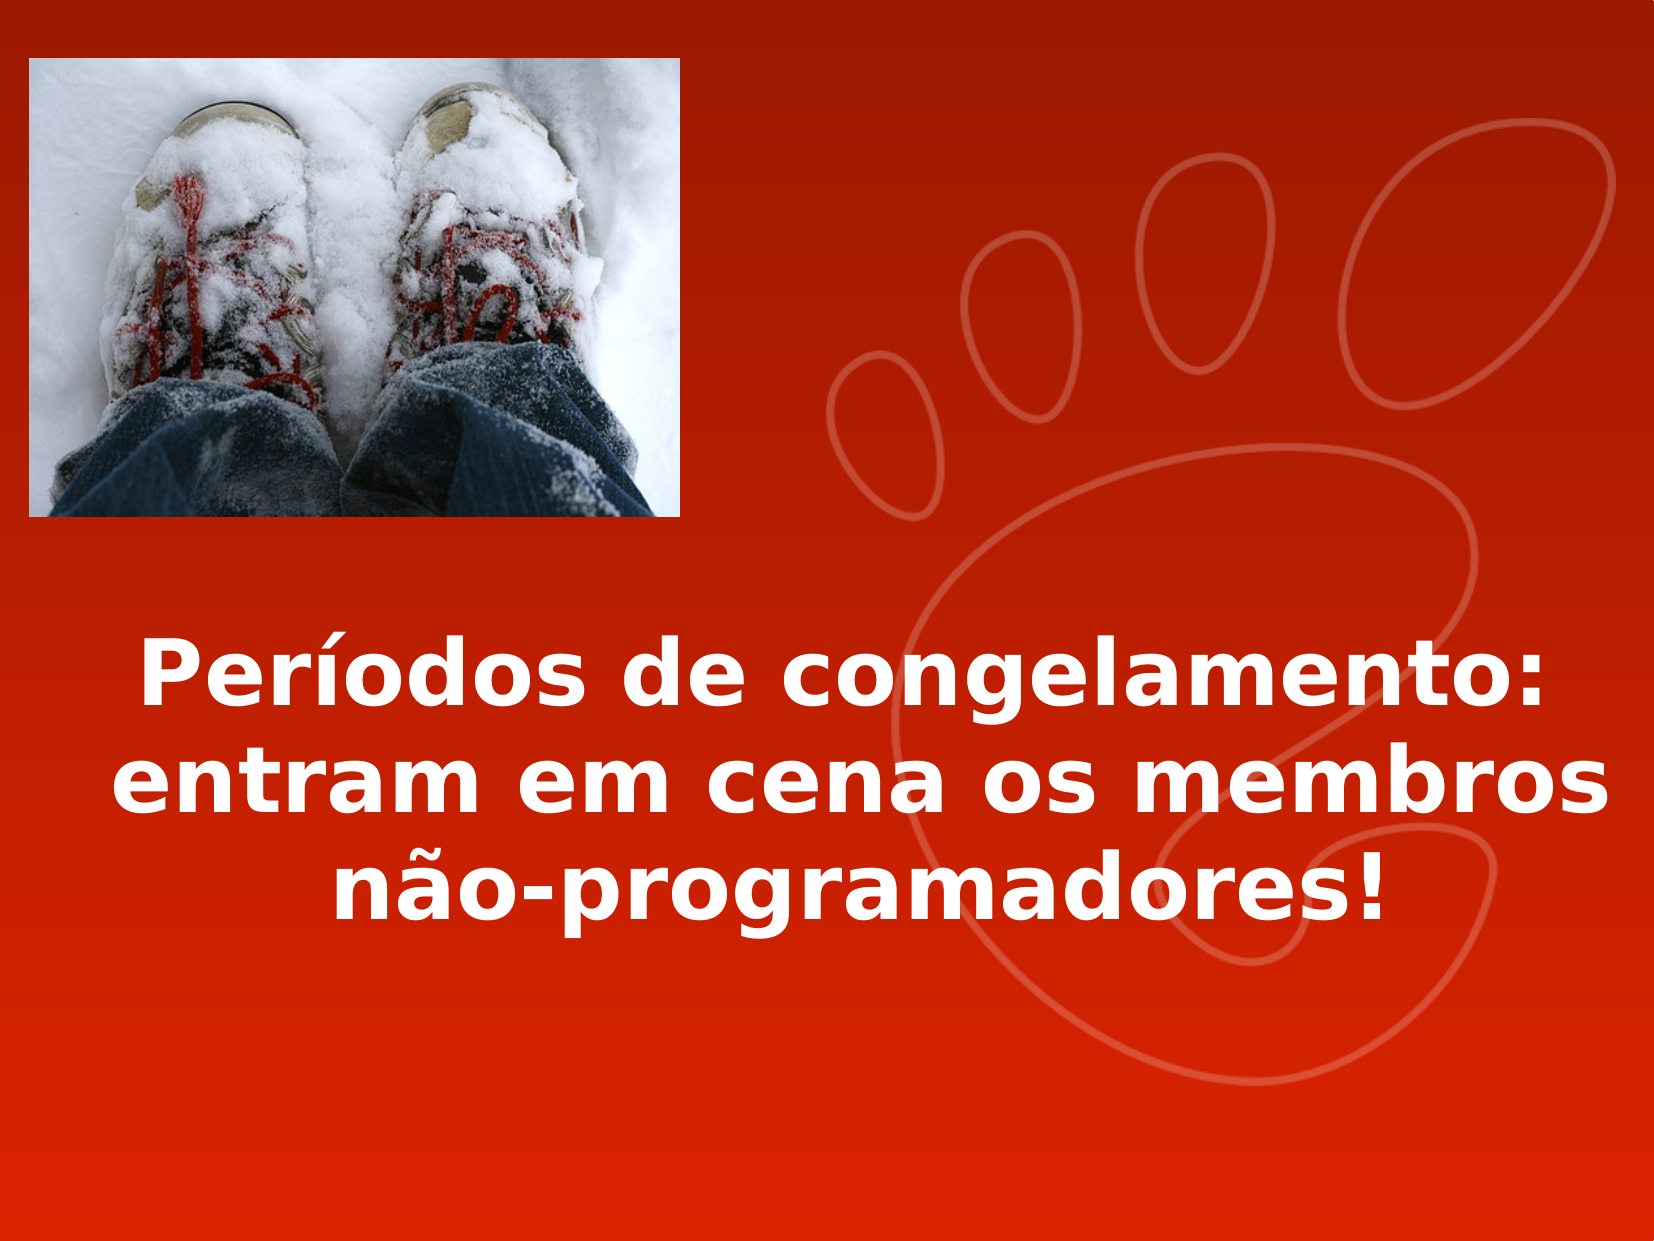

# Períodos de congelamento: entram em cena os membros não-programadores!